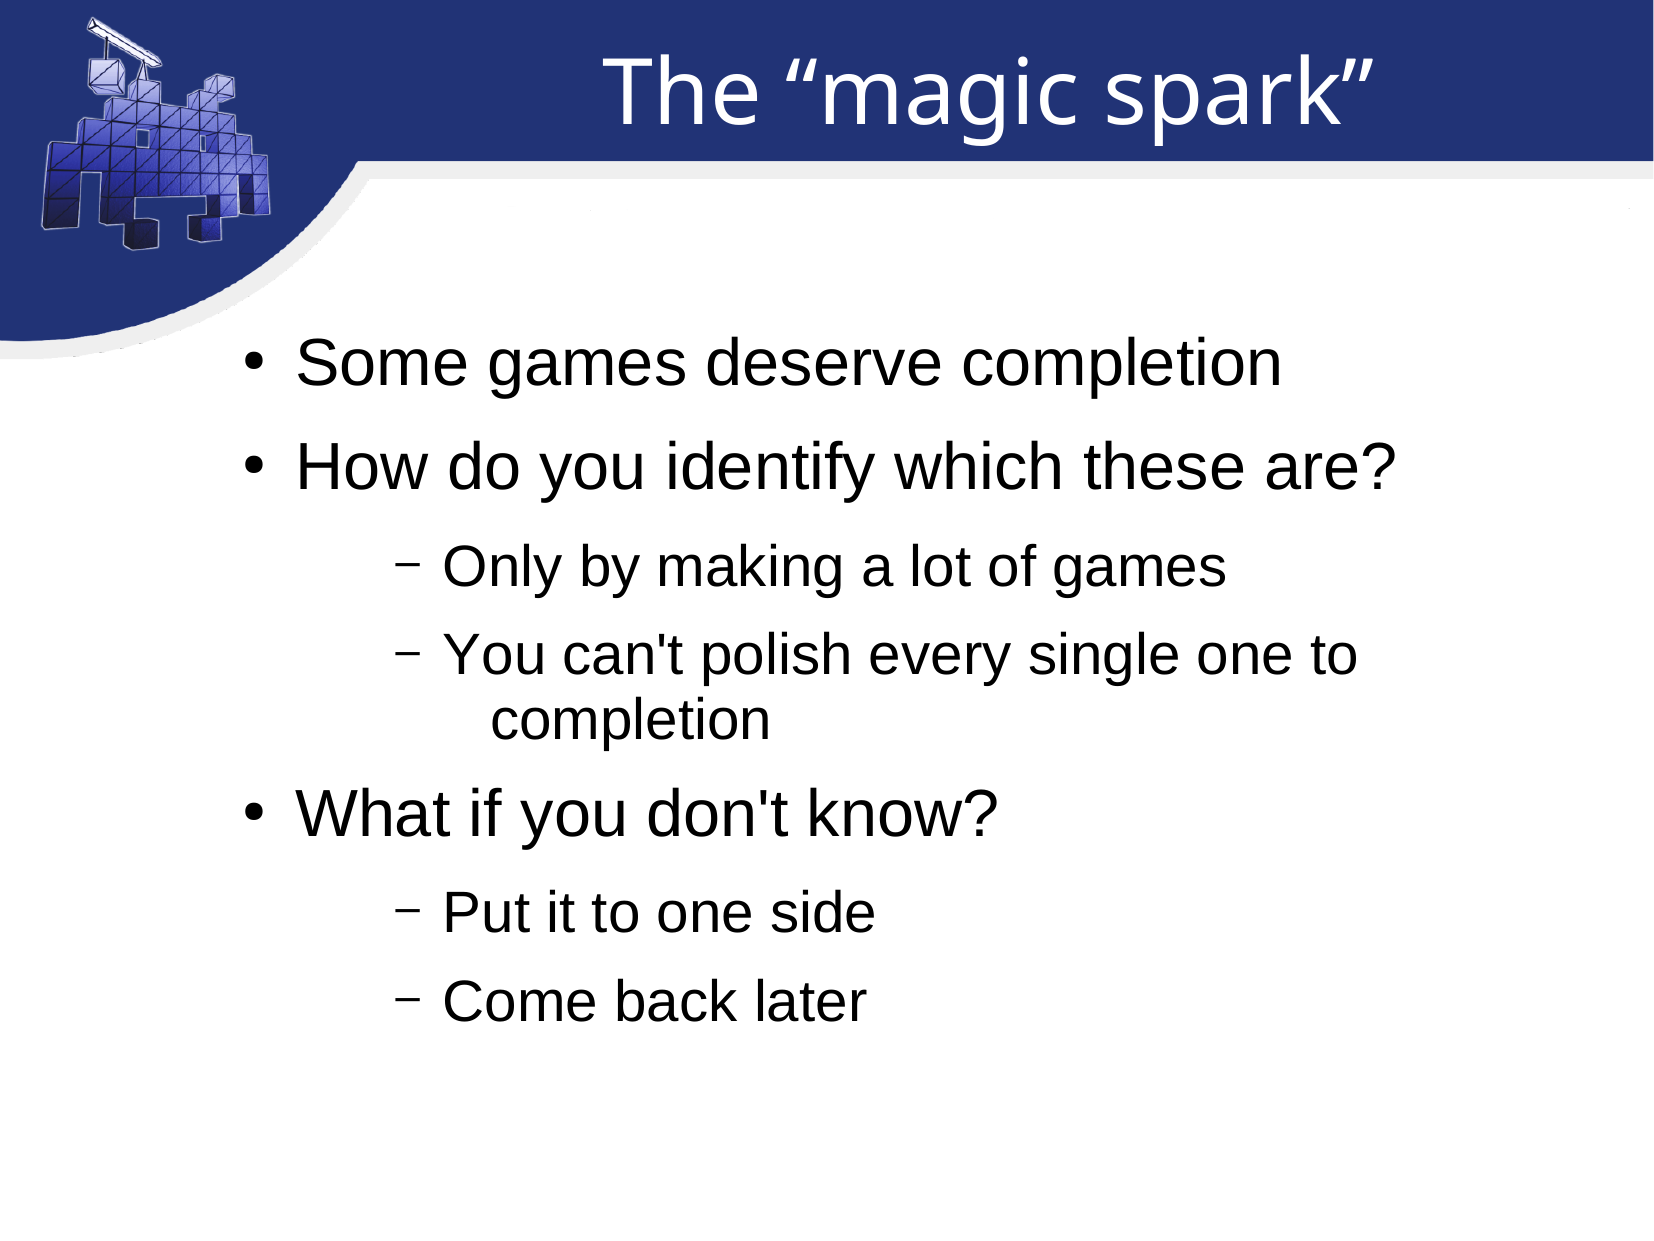

# The “magic spark”
Some games deserve completion
How do you identify which these are?
Only by making a lot of games
You can't polish every single one to completion
What if you don't know?
Put it to one side
Come back later